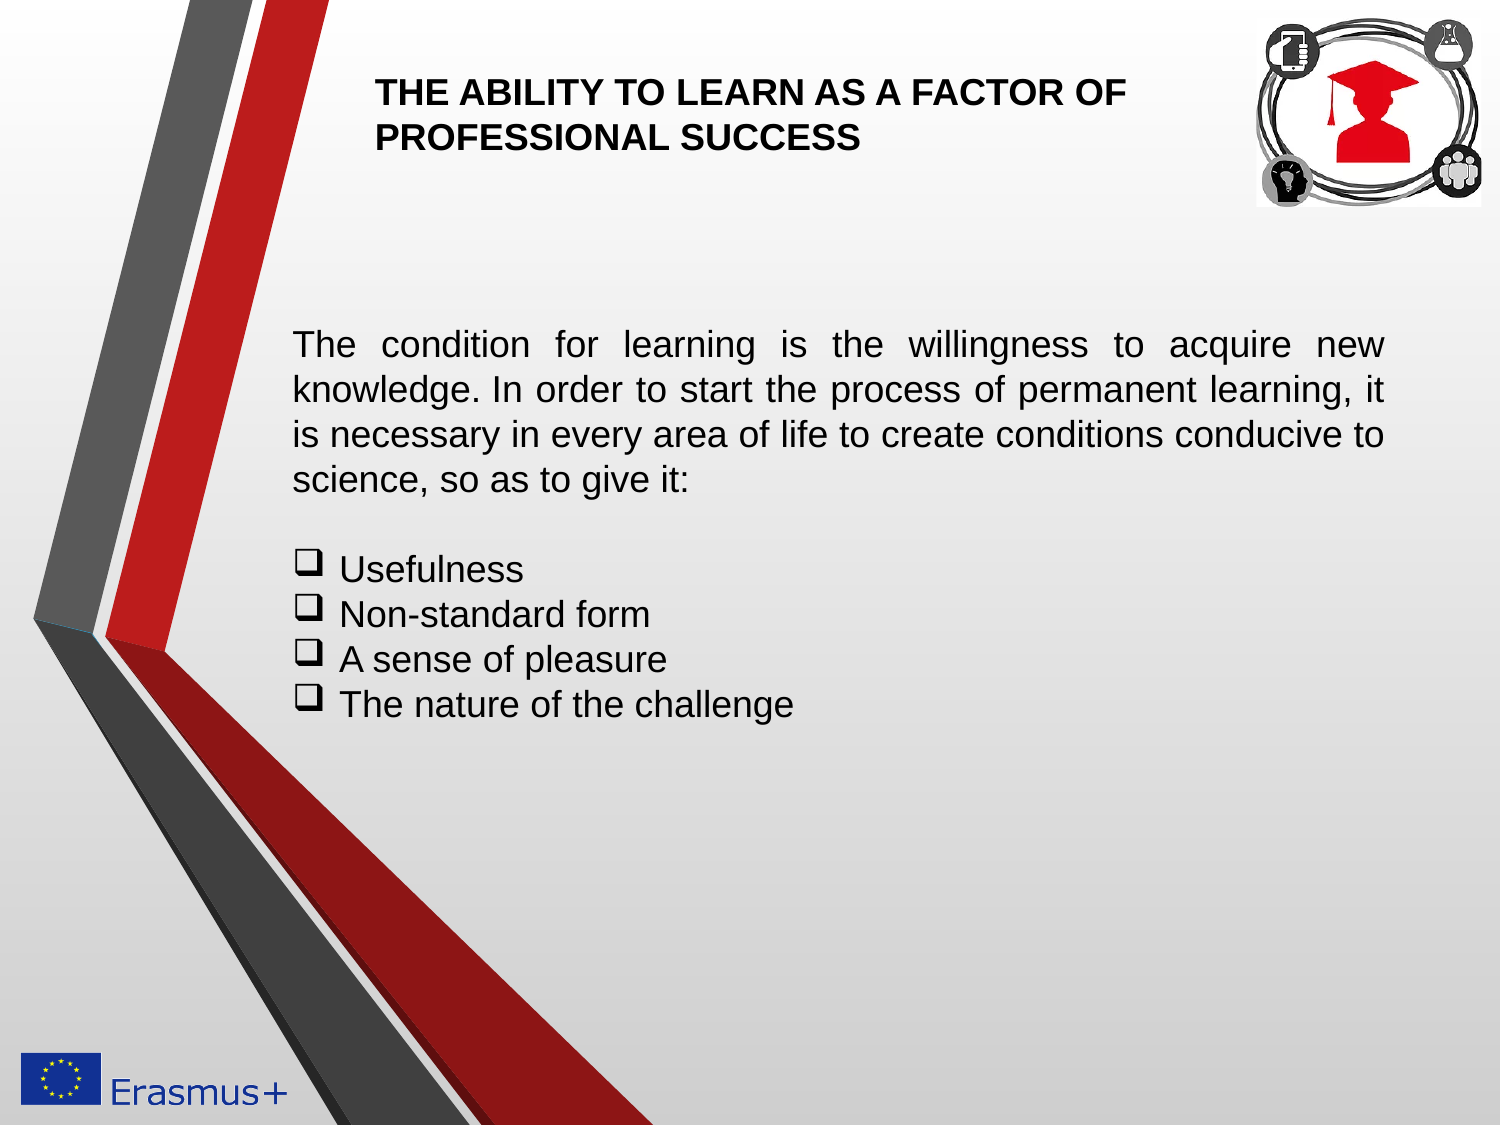

The ability to learn as a factor of professional success
The condition for learning is the willingness to acquire new knowledge. In order to start the process of permanent learning, it is necessary in every area of ​​life to create conditions conducive to science, so as to give it:
Usefulness
Non-standard form
A sense of pleasure
The nature of the challenge